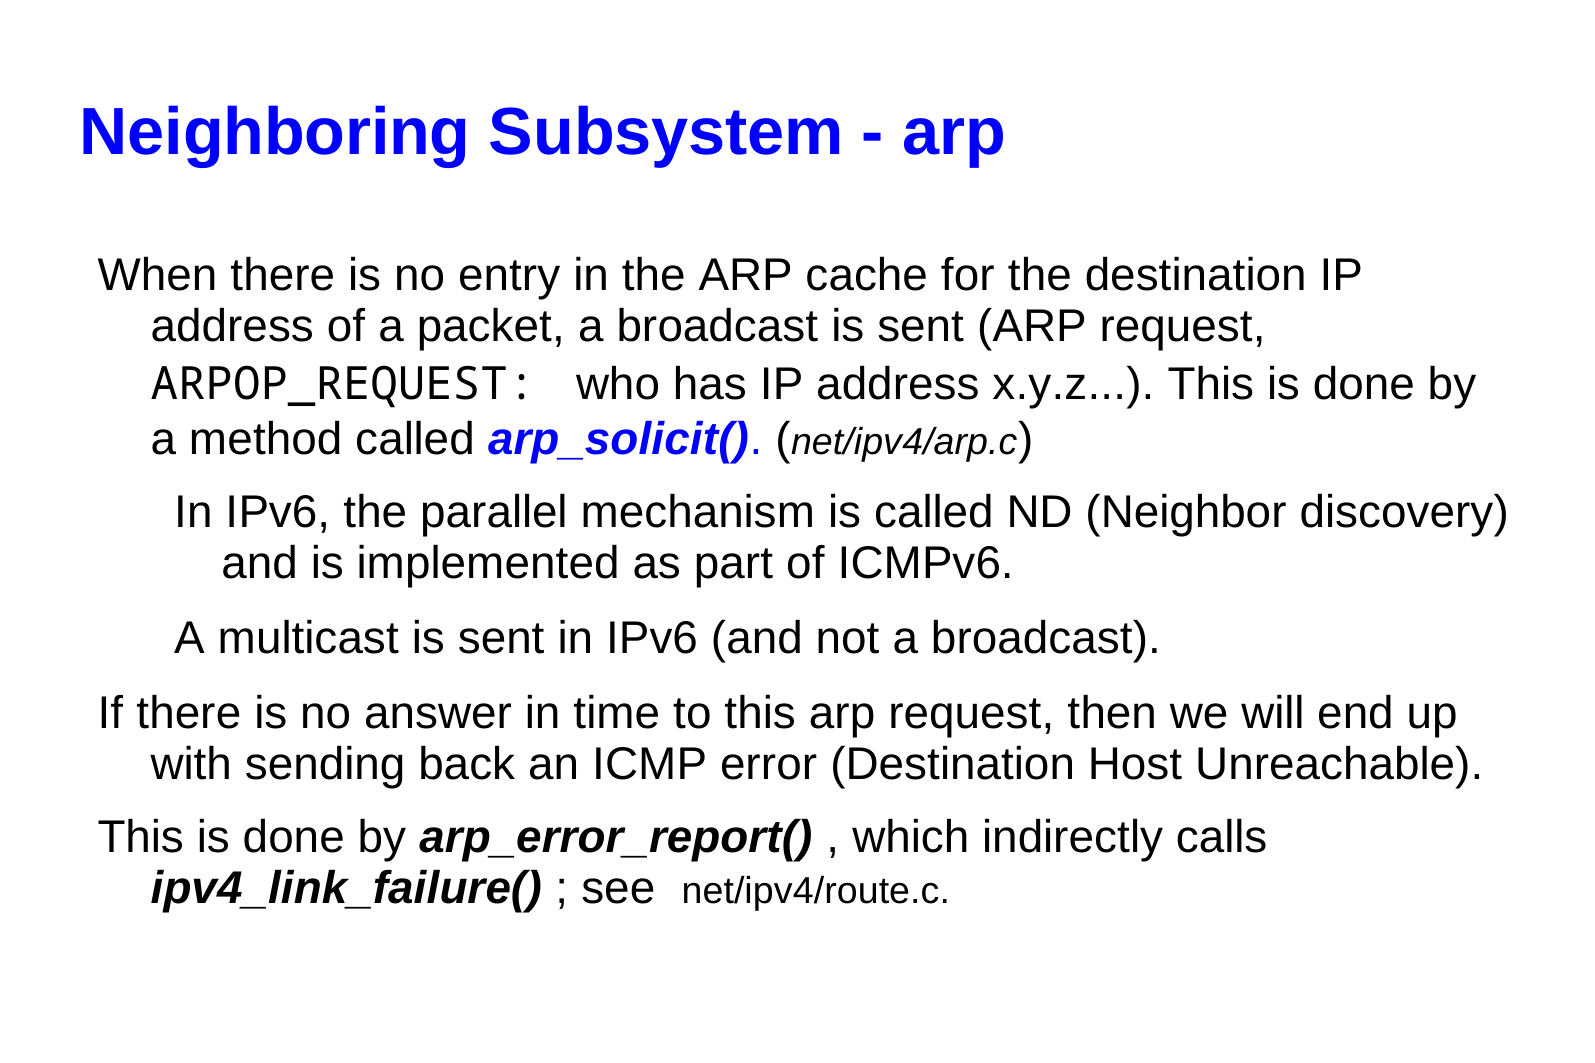

# Neighboring Subsystem - arp
When there is no entry in the ARP cache for the destination IP address of a packet, a broadcast is sent (ARP request, ARPOP_REQUEST: who has IP address x.y.z...). This is done by a method called arp_solicit(). (net/ipv4/arp.c)
In IPv6, the parallel mechanism is called ND (Neighbor discovery) and is implemented as part of ICMPv6.
A multicast is sent in IPv6 (and not a broadcast).
If there is no answer in time to this arp request, then we will end up with sending back an ICMP error (Destination Host Unreachable).
This is done by arp_error_report() , which indirectly calls ipv4_link_failure() ; see net/ipv4/route.c.